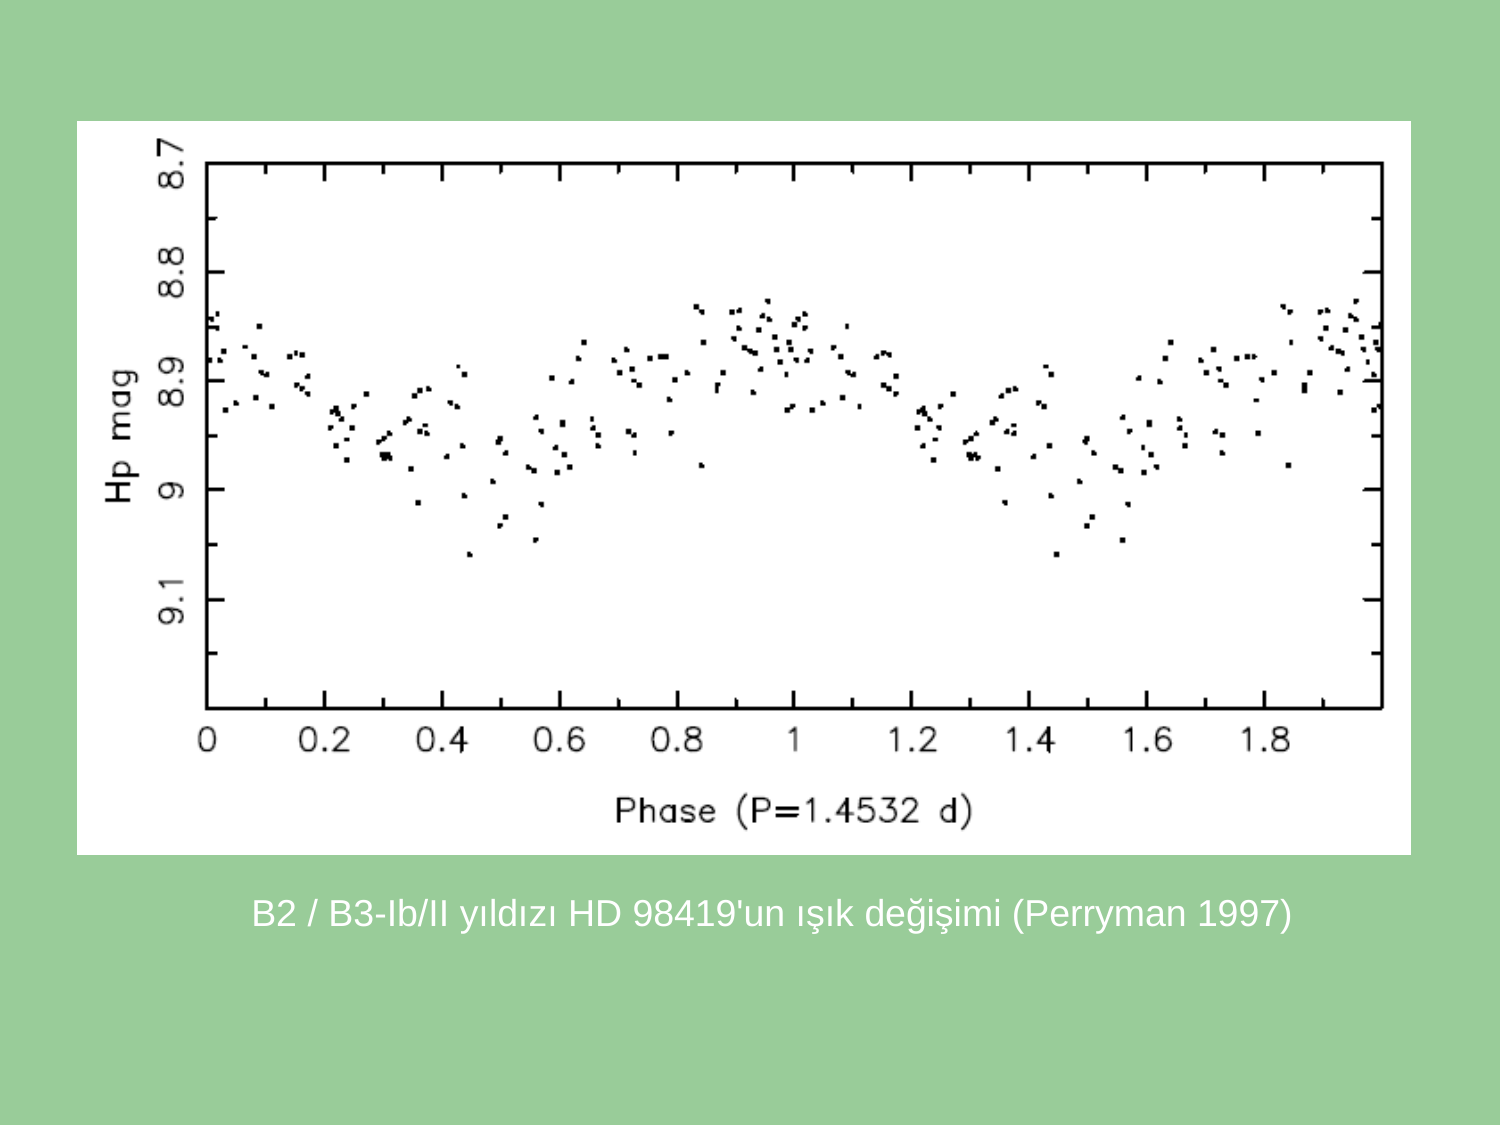

B2 / B3-Ib/II yıldızı HD 98419'un ışık değişimi (Perryman 1997)